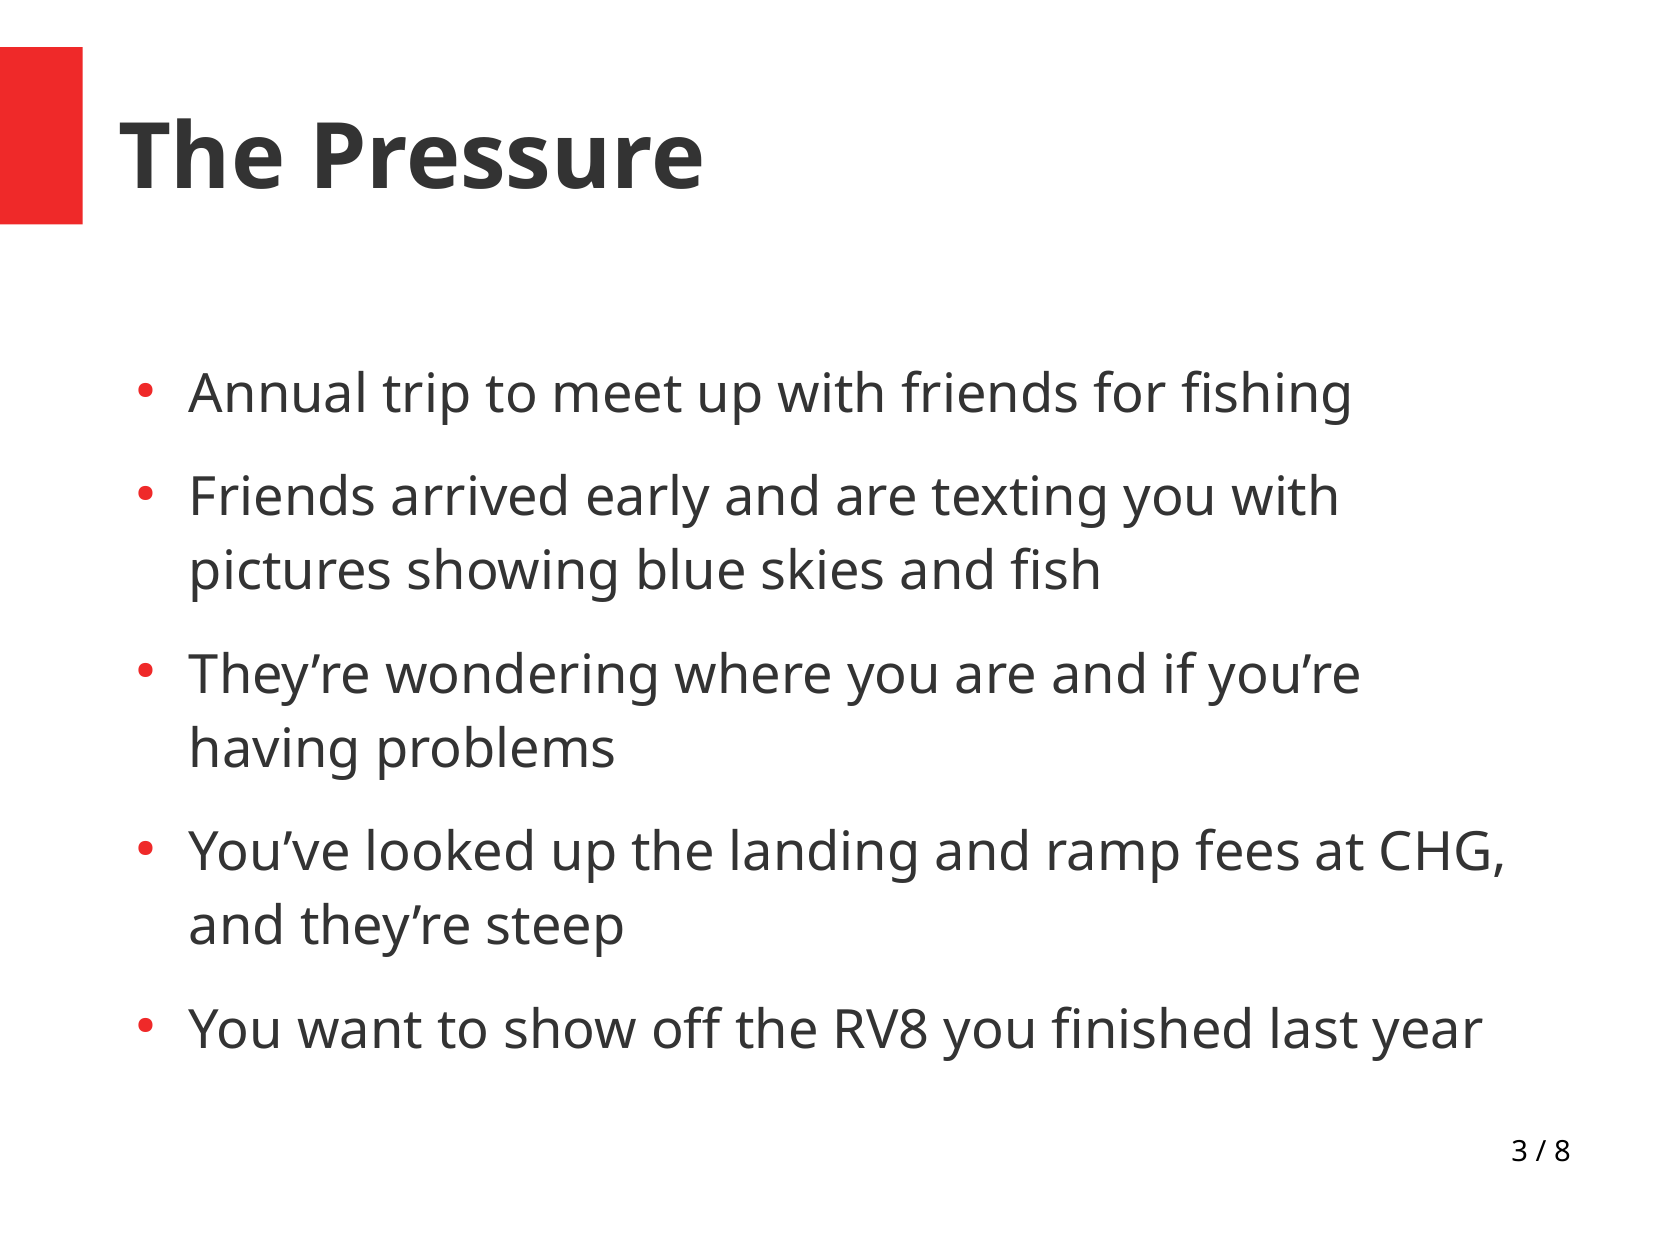

# The Pressure
Annual trip to meet up with friends for fishing
Friends arrived early and are texting you with pictures showing blue skies and fish
They’re wondering where you are and if you’re having problems
You’ve looked up the landing and ramp fees at CHG, and they’re steep
You want to show off the RV8 you finished last year
3